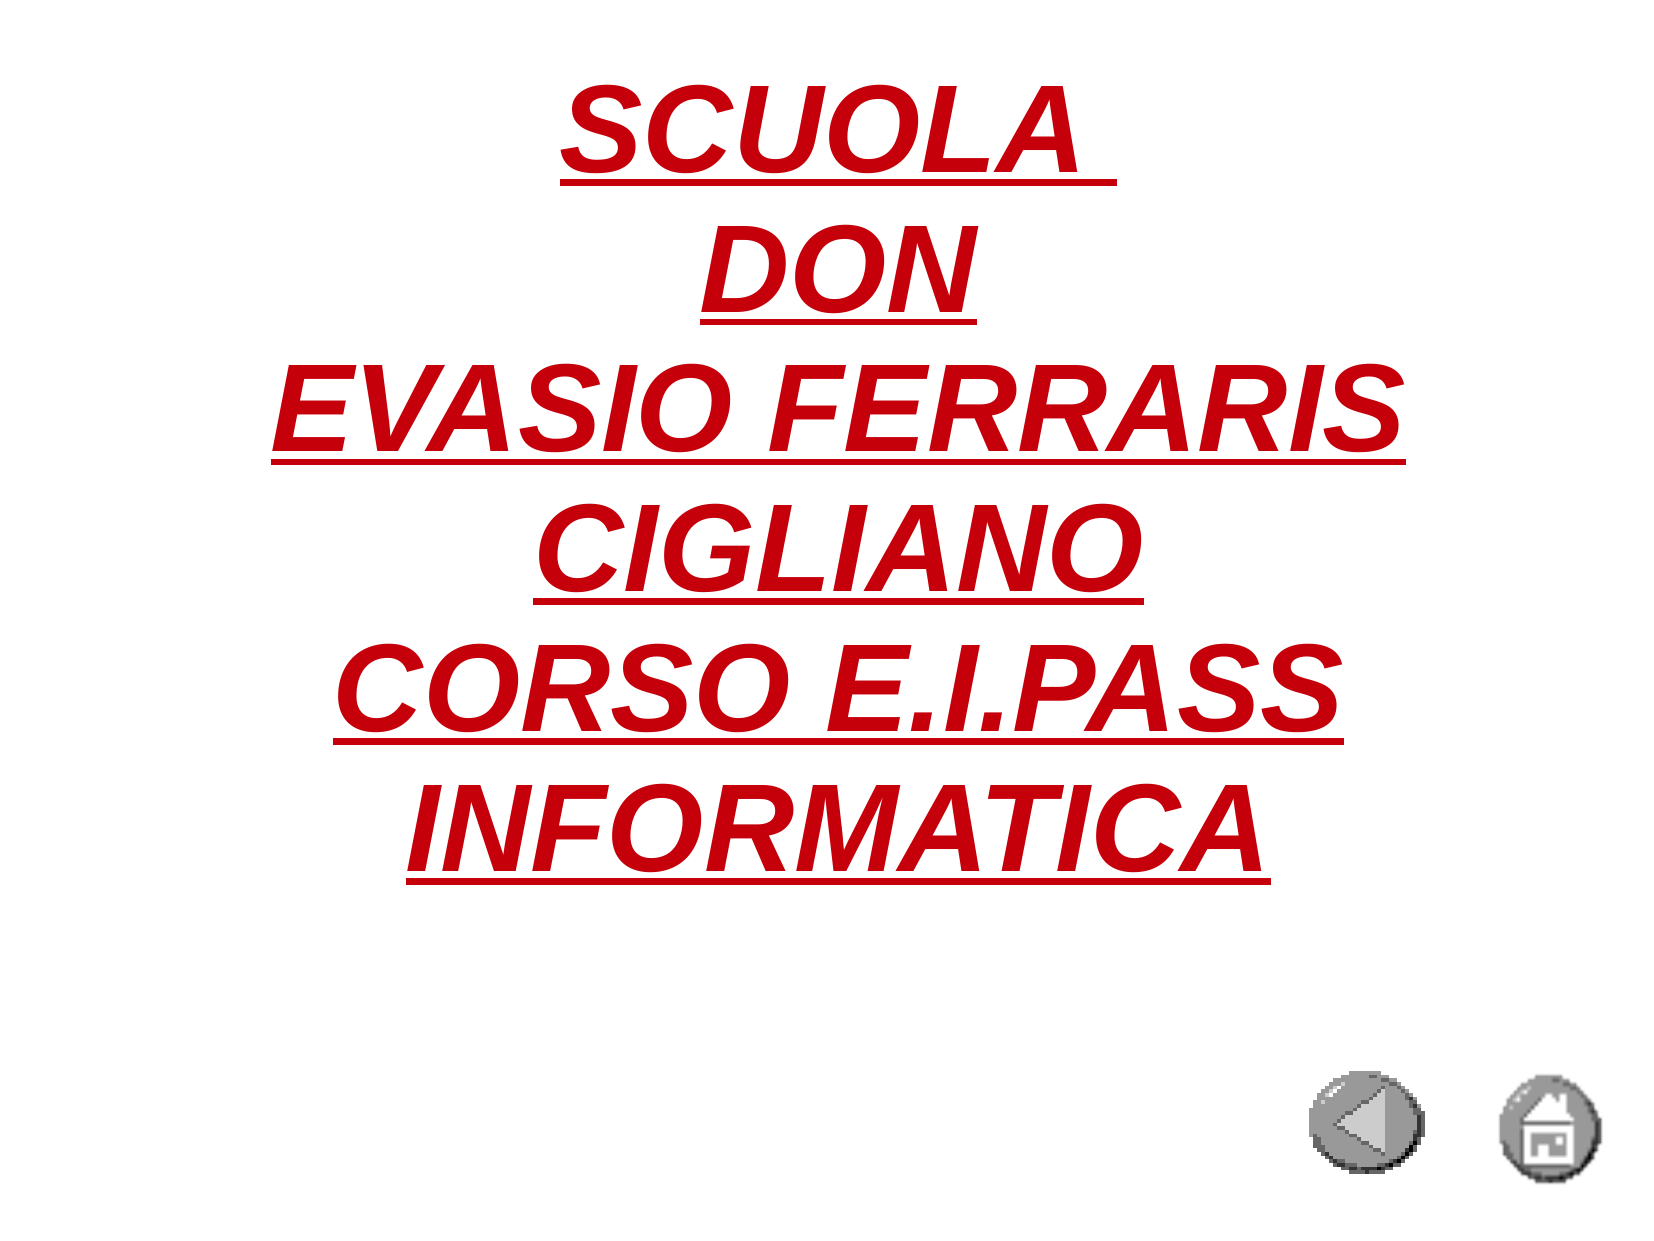

# SCUOLA DON EVASIO FERRARIS CIGLIANO CORSO E.I.PASS INFORMATICA